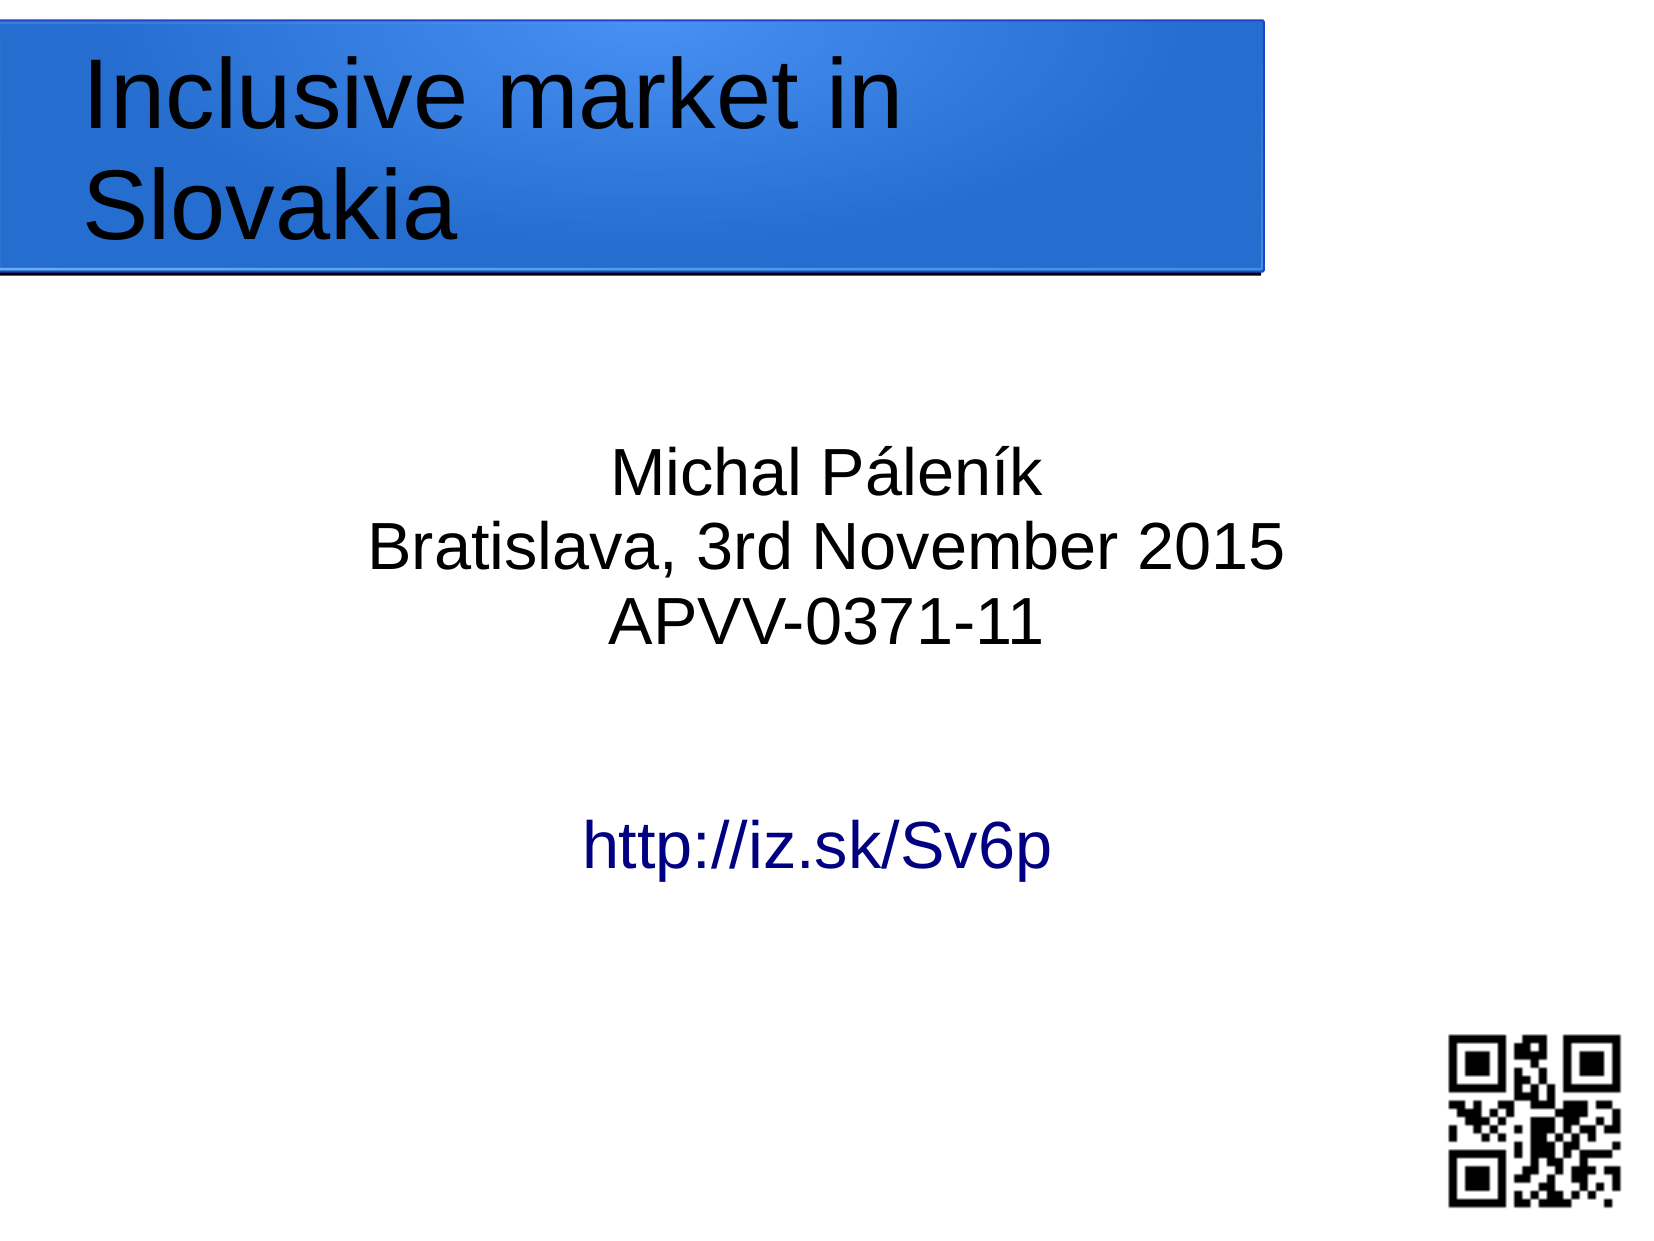

# Inclusive market in Slovakia
Michal Páleník
Bratislava, 3rd November 2015
APVV-0371-11
http://iz.sk/Sv6p